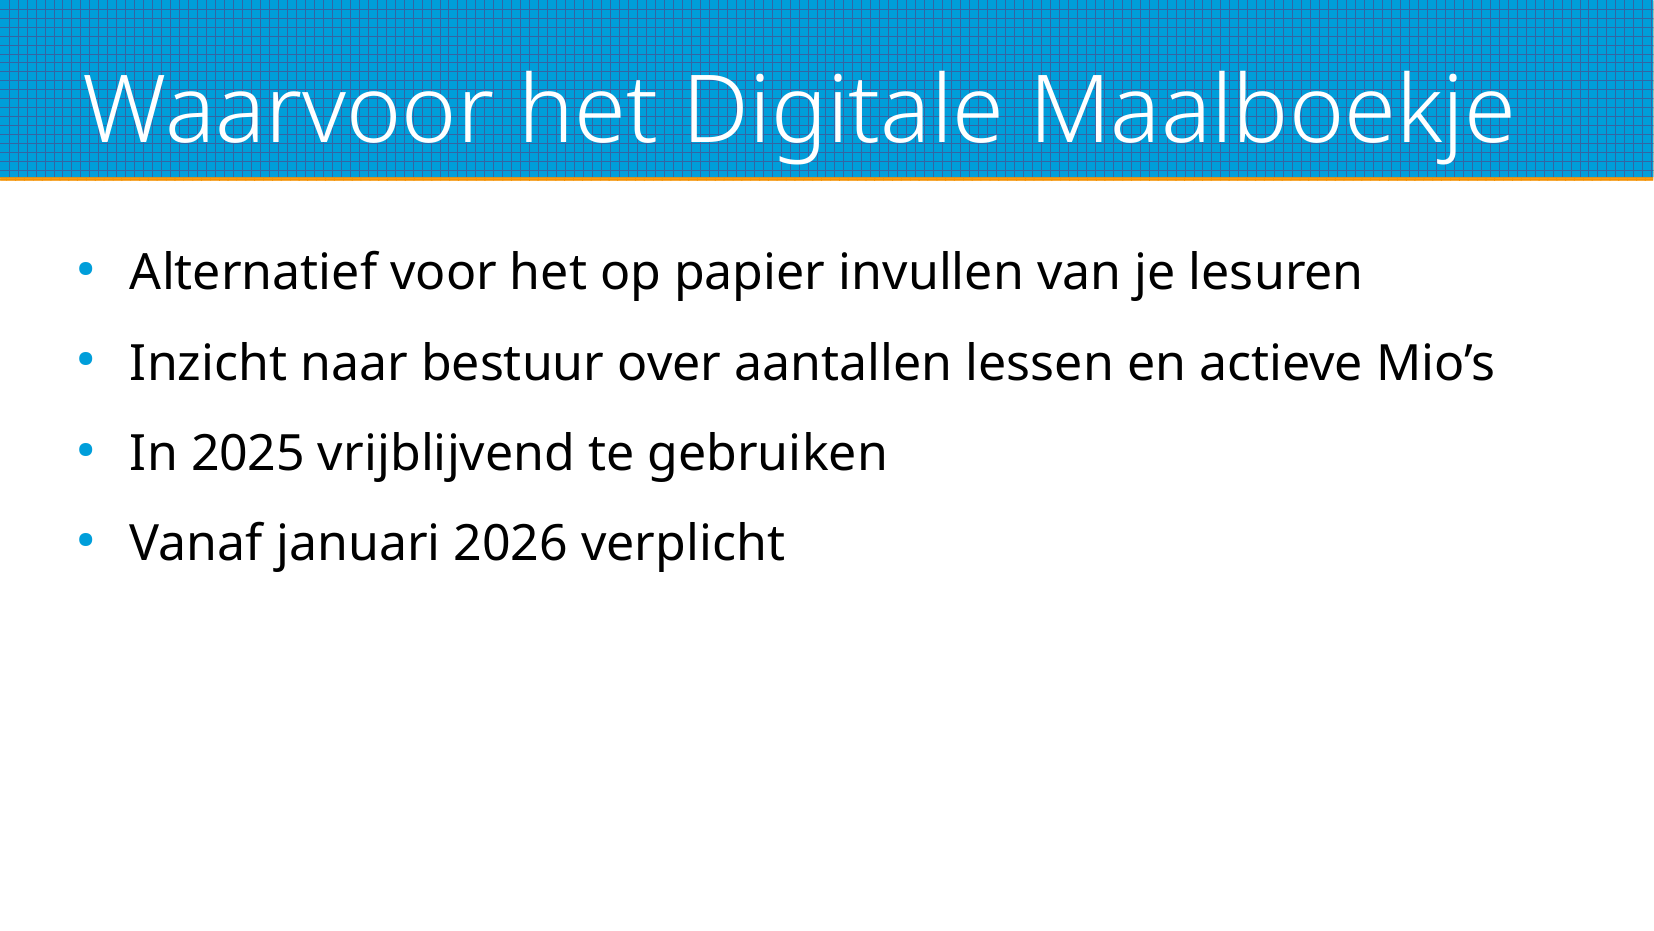

# Waarvoor het Digitale Maalboekje
Alternatief voor het op papier invullen van je lesuren
Inzicht naar bestuur over aantallen lessen en actieve Mio’s
In 2025 vrijblijvend te gebruiken
Vanaf januari 2026 verplicht